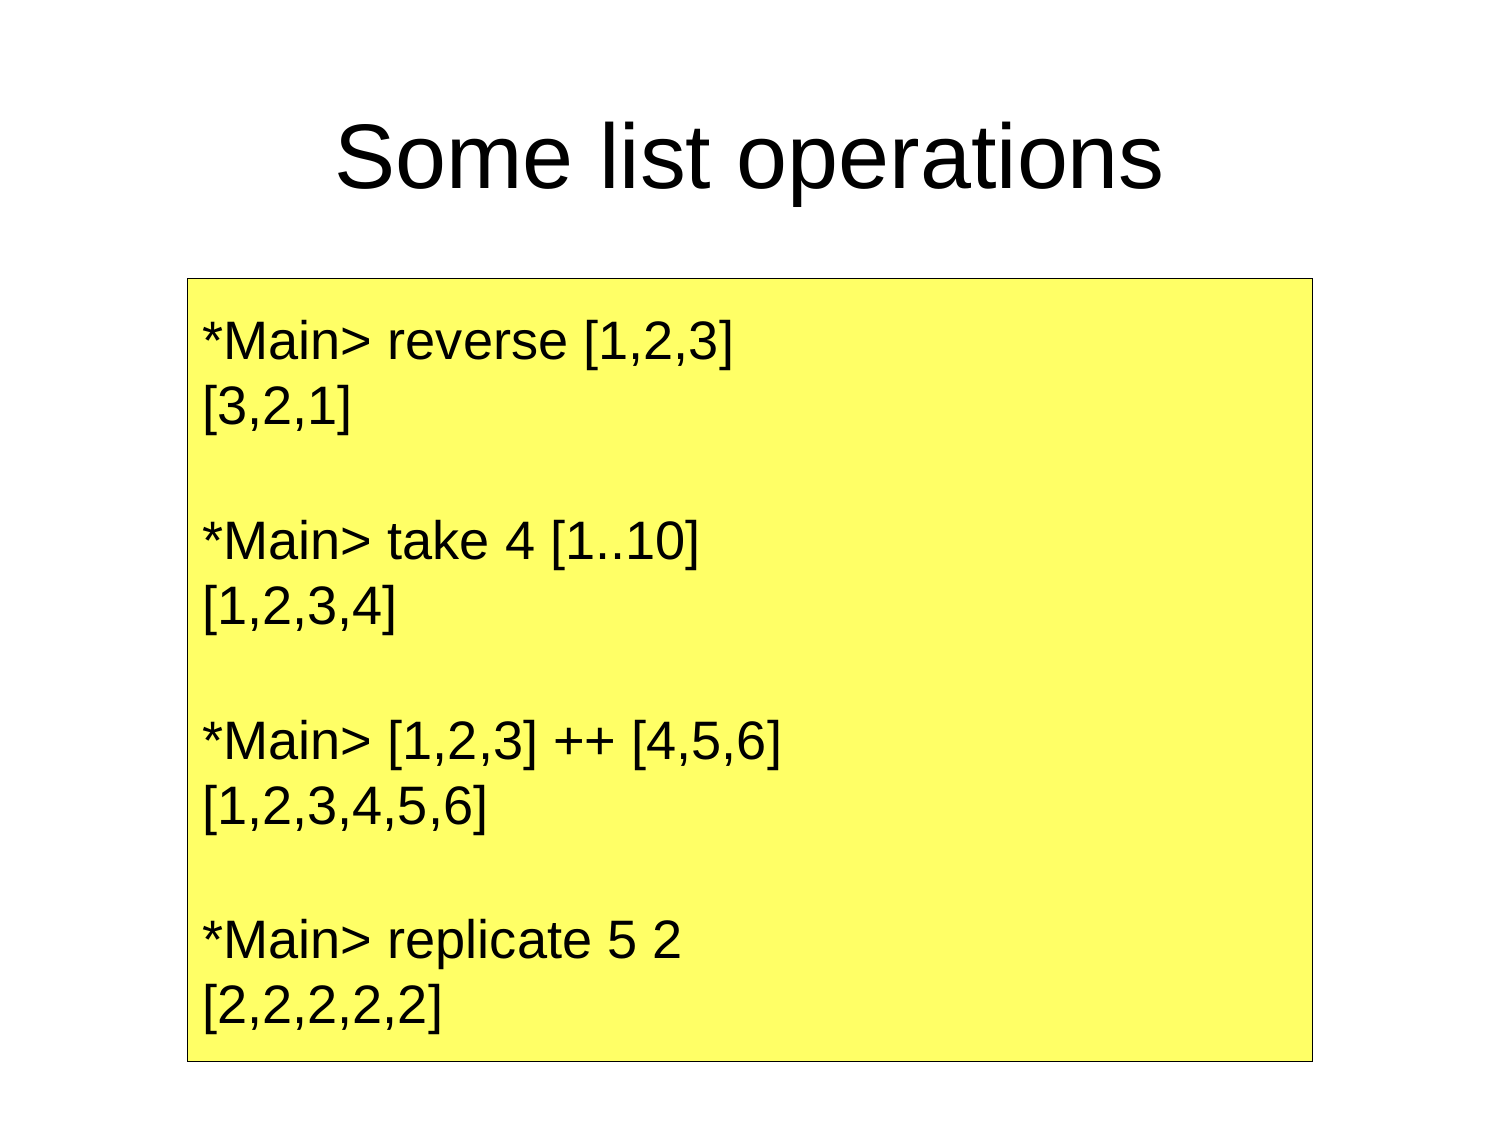

# Some list operations
*Main> reverse [1,2,3]
[3,2,1]
*Main> take 4 [1..10]
[1,2,3,4]
*Main> [1,2,3] ++ [4,5,6]
[1,2,3,4,5,6]
*Main> replicate 5 2
[2,2,2,2,2]